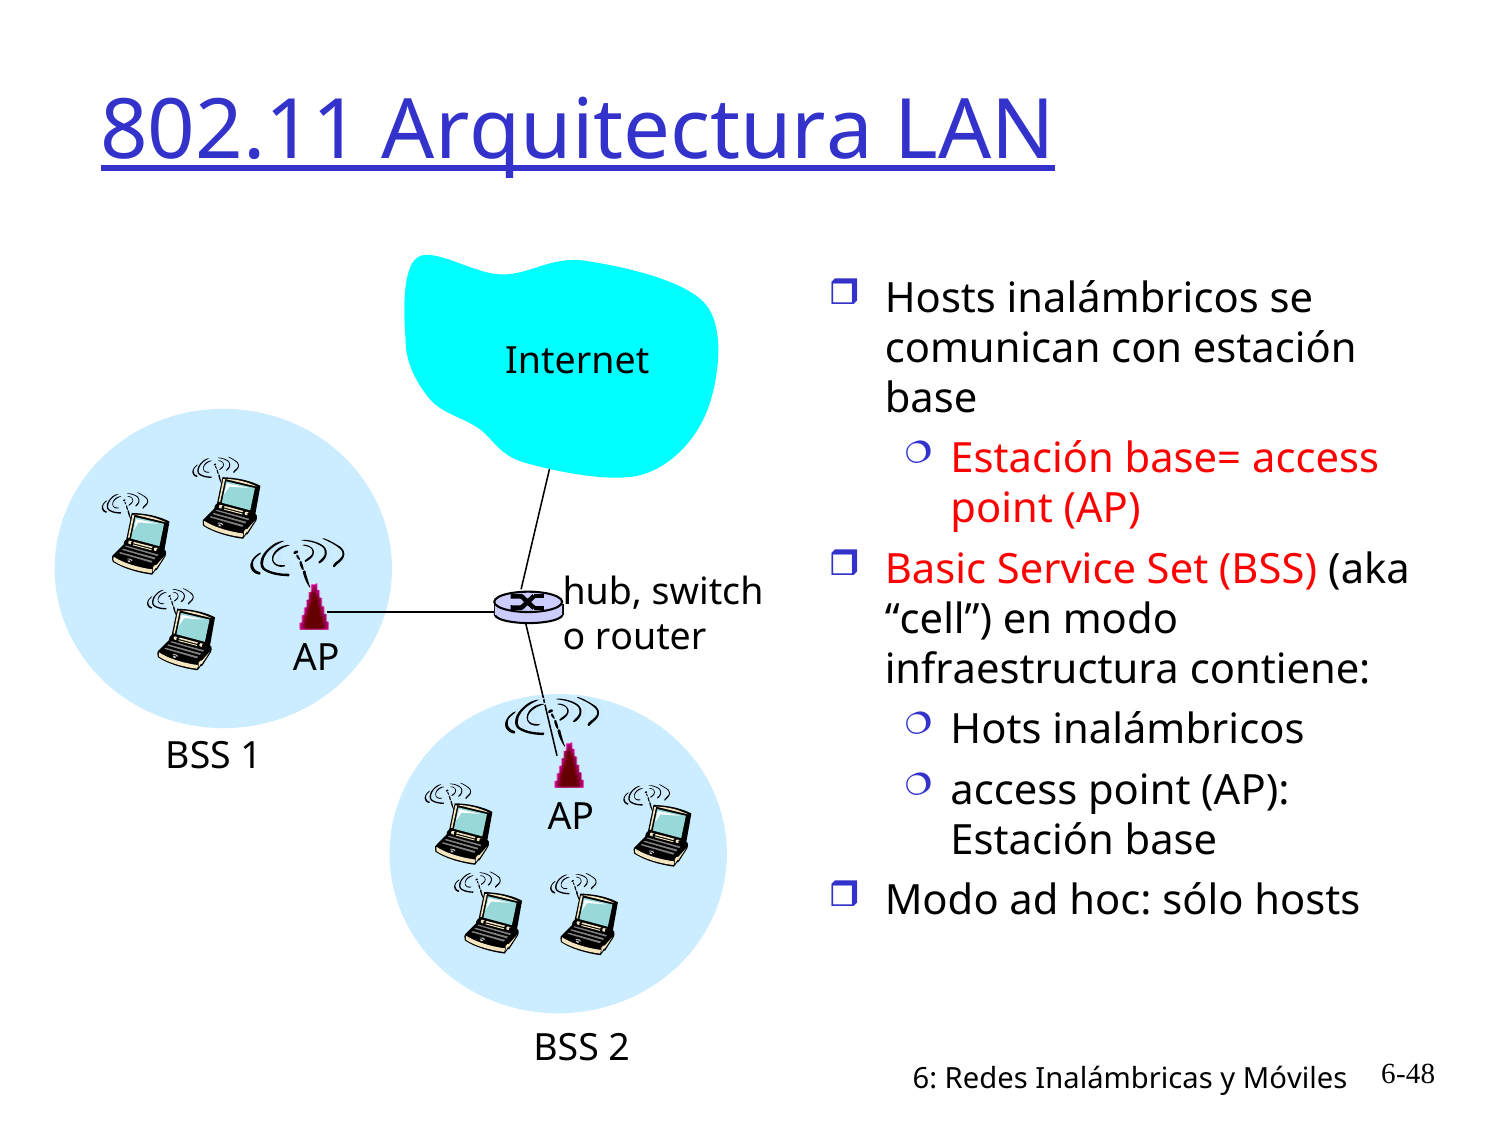

# 802.11 Arquitectura LAN
Internet
Hosts inalámbricos se comunican con estación base
Estación base= access point (AP)
Basic Service Set (BSS) (aka “cell”) en modo infraestructura contiene:
Hots inalámbricos
access point (AP): Estación base
Modo ad hoc: sólo hosts
AP
hub, switch
o router
AP
BSS 1
BSS 2
48